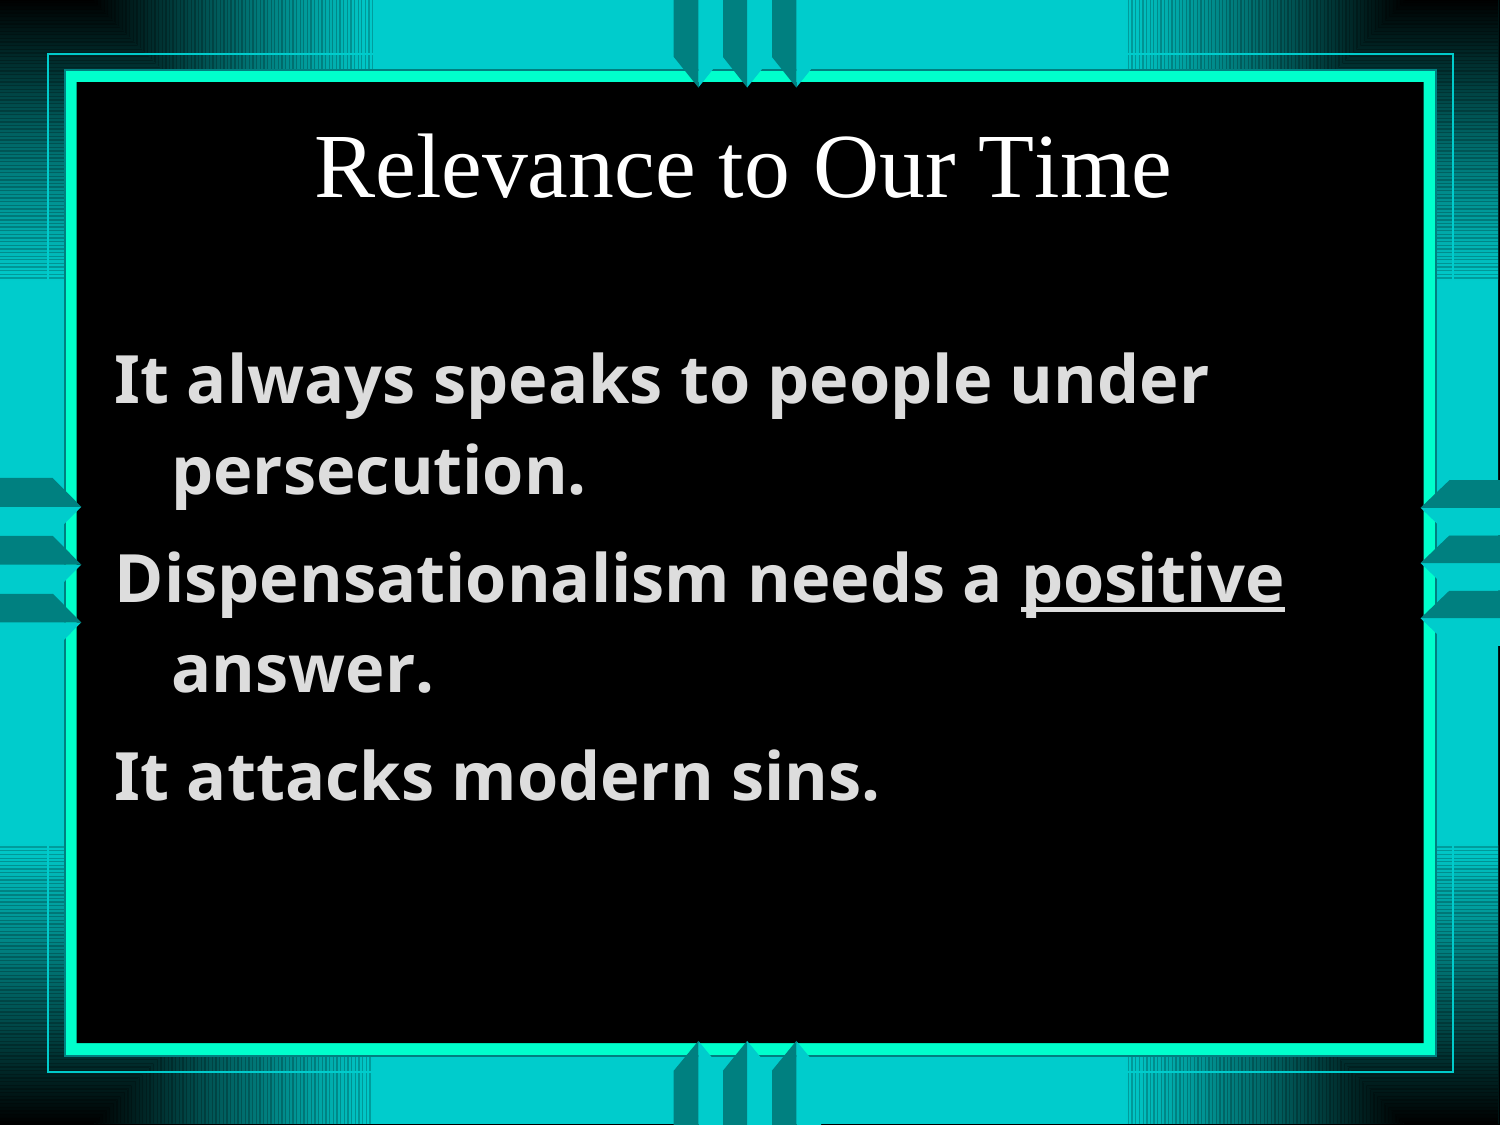

# Relevance to Our Time
It always speaks to people under persecution.
Dispensationalism needs a positive answer.
It attacks modern sins.